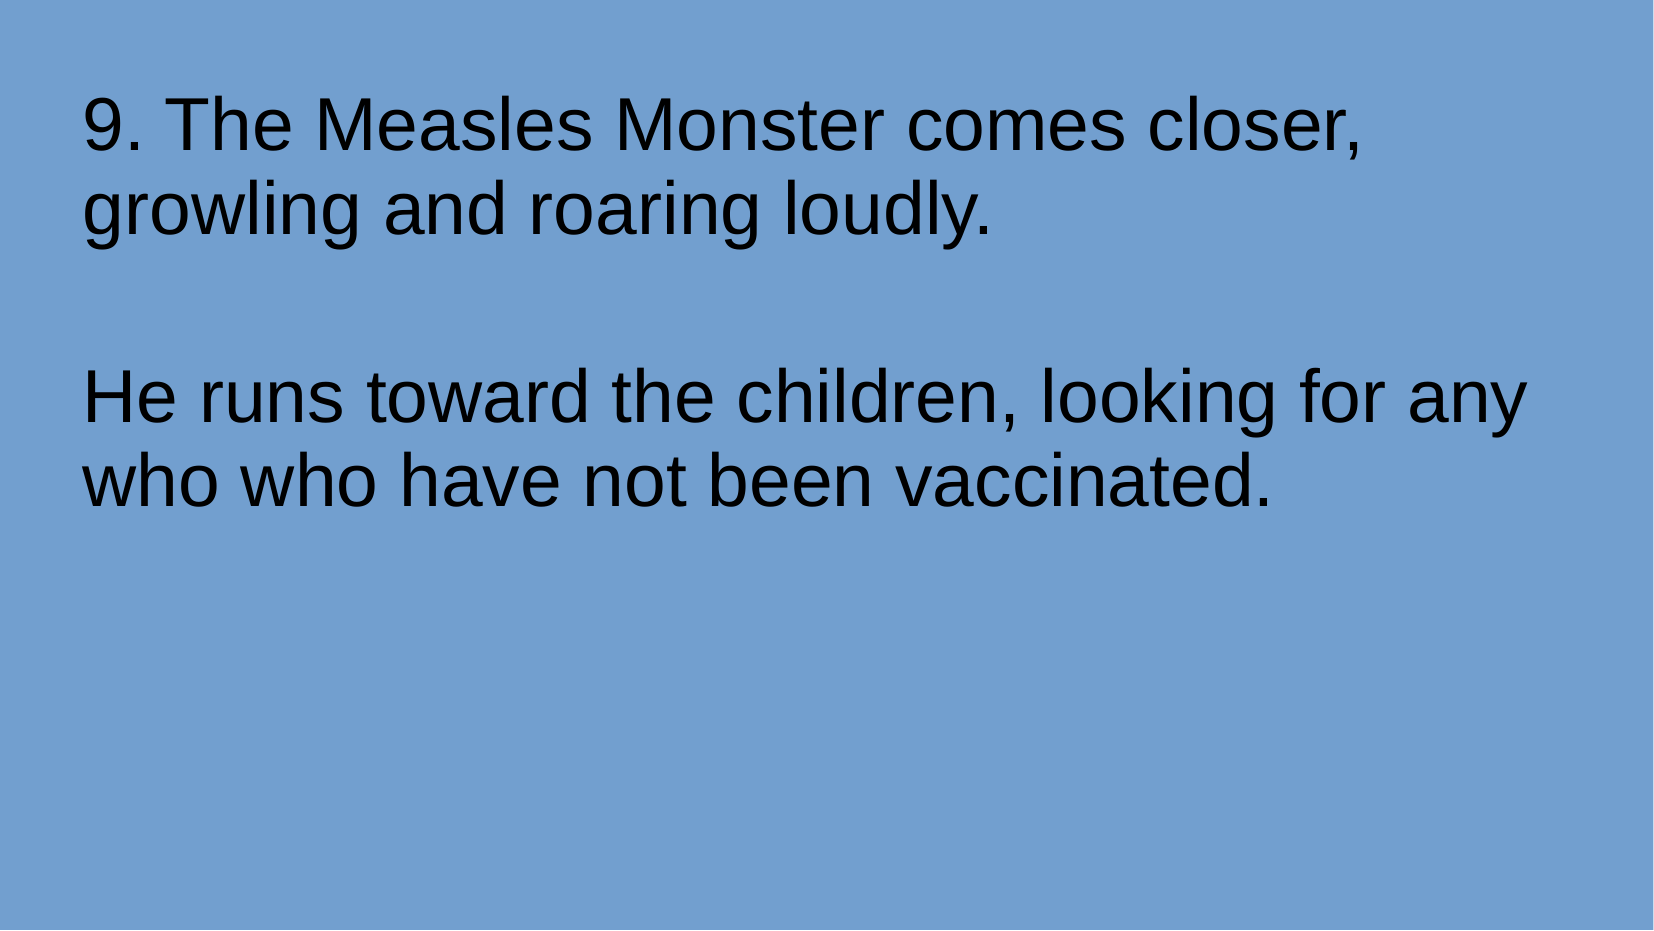

# 9. The Measles Monster comes closer, growling and roaring loudly.
He runs toward the children, looking for any who who have not been vaccinated.